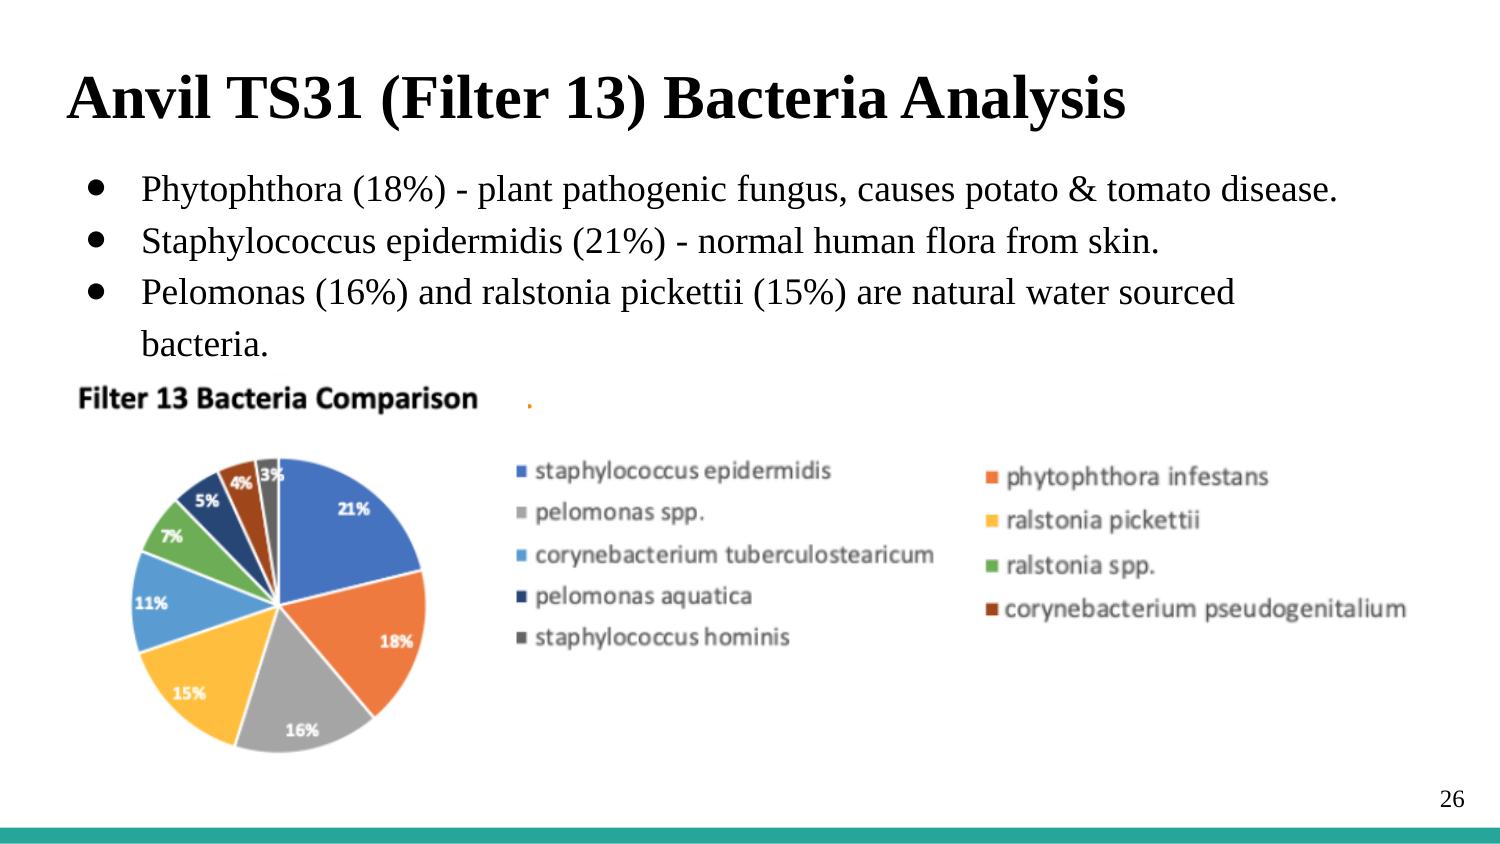

# Anvil TS31 (Filter 13) Bacteria Analysis
Phytophthora (18%) - plant pathogenic fungus, causes potato & tomato disease.
Staphylococcus epidermidis (21%) - normal human flora from skin.
Pelomonas (16%) and ralstonia pickettii (15%) are natural water sourced bacteria.
Total sample time: 1.0 hr.